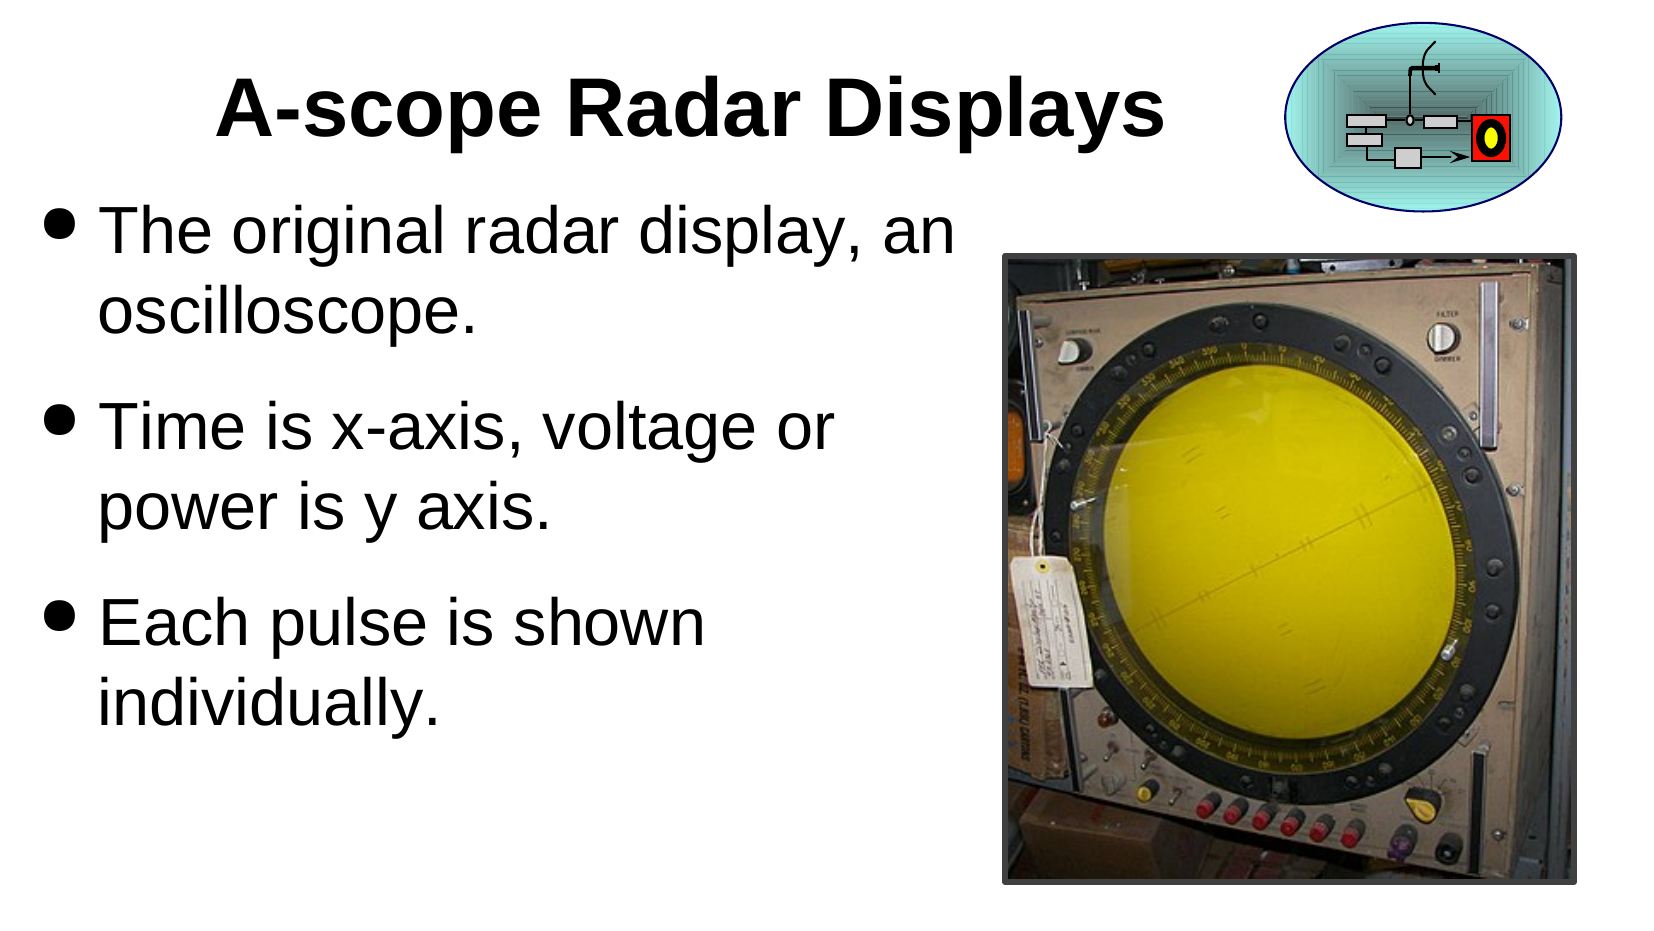

# A-scope Radar Displays
 The original radar display, an oscilloscope.
 Time is x-axis, voltage or power is y axis.
 Each pulse is shown individually.